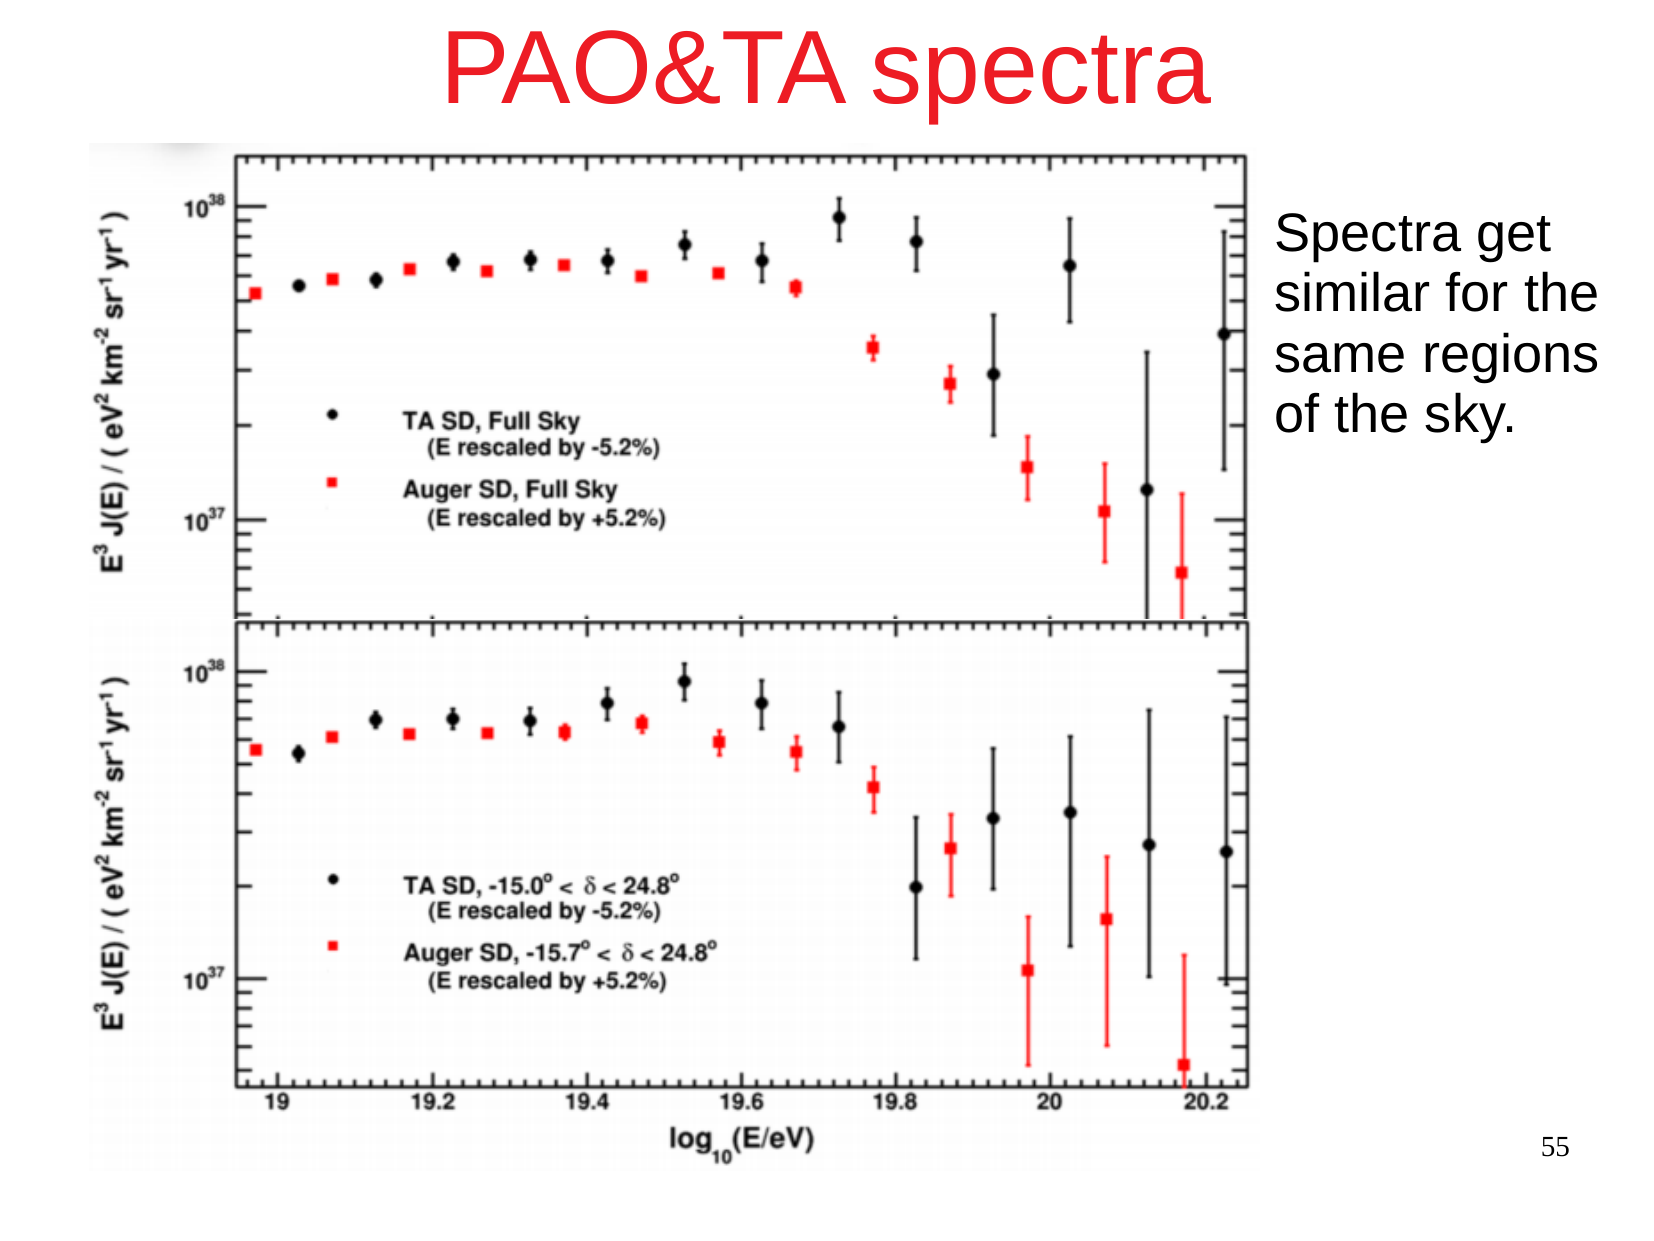

# PAO&TA spectra
Spectra get similar for the same regions of the sky.
LNGS
55